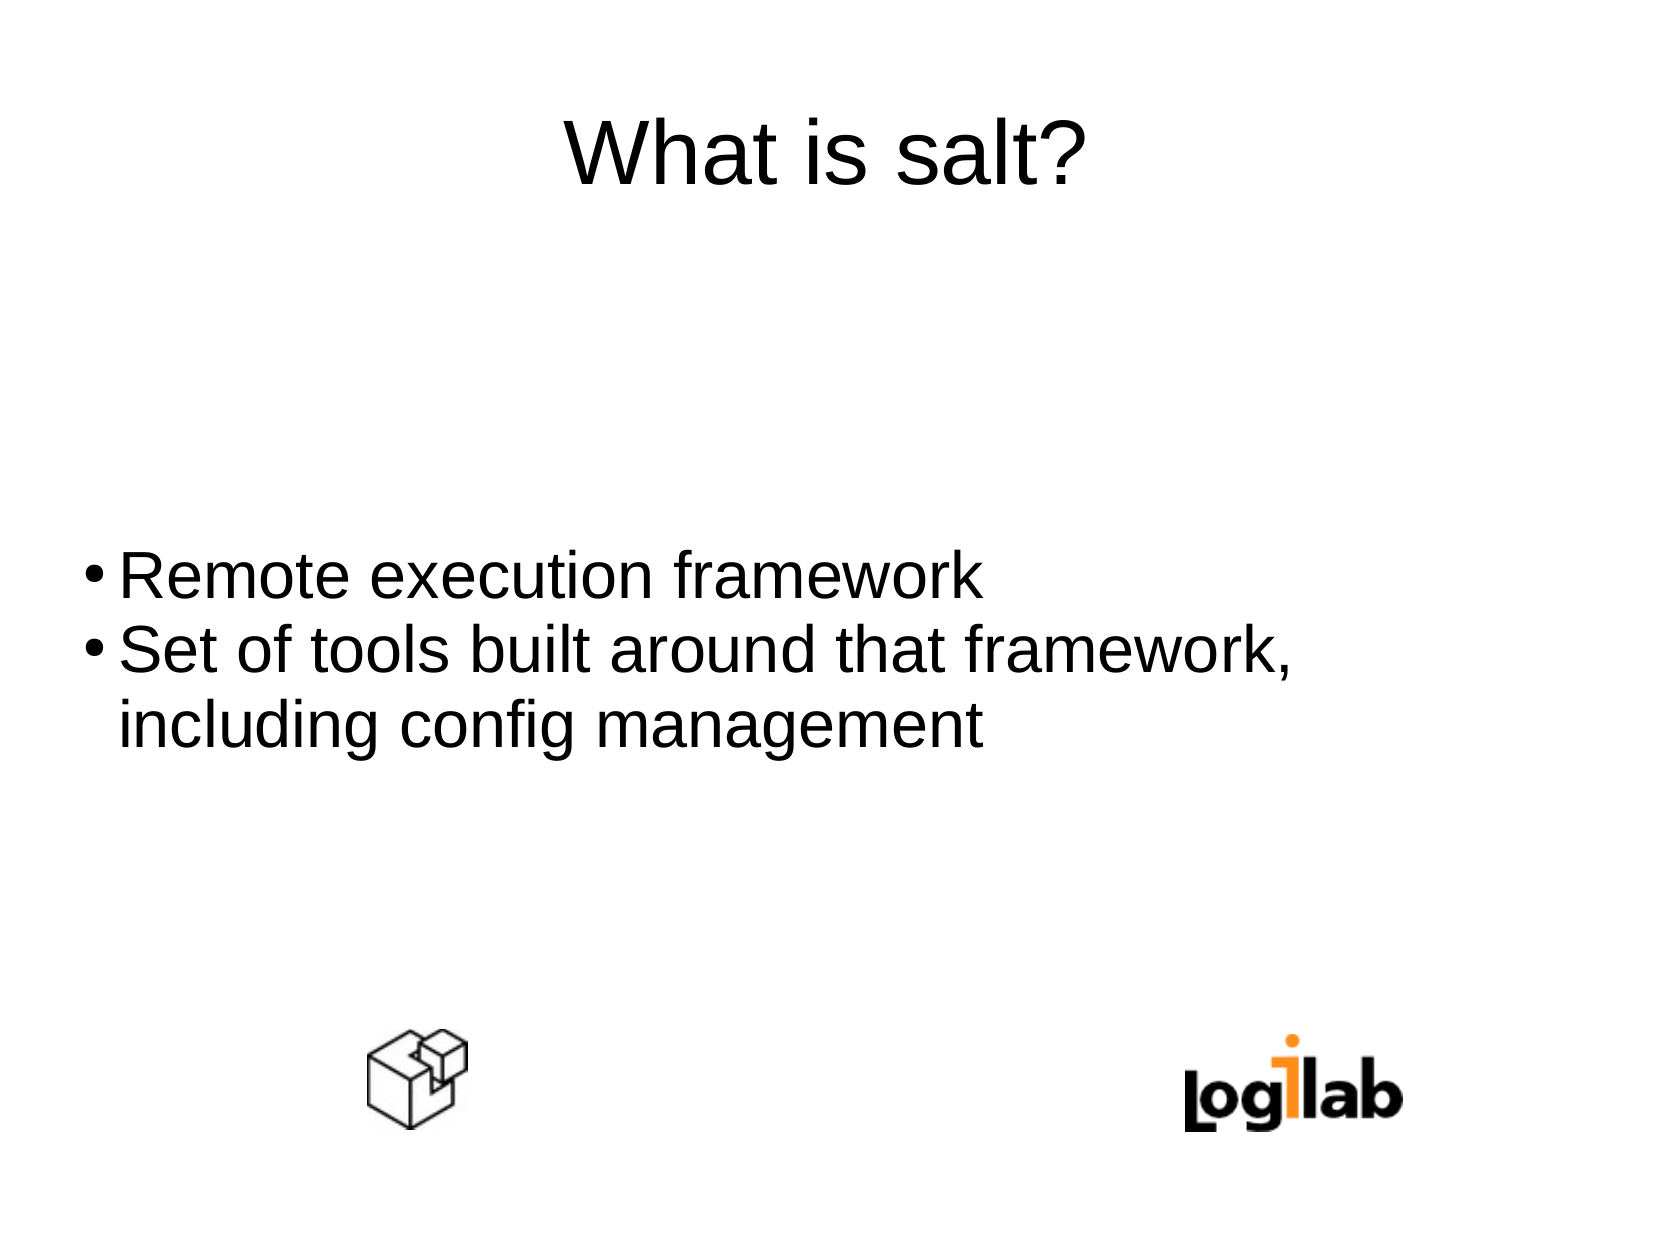

# What is salt?
Remote execution framework
Set of tools built around that framework, including config management